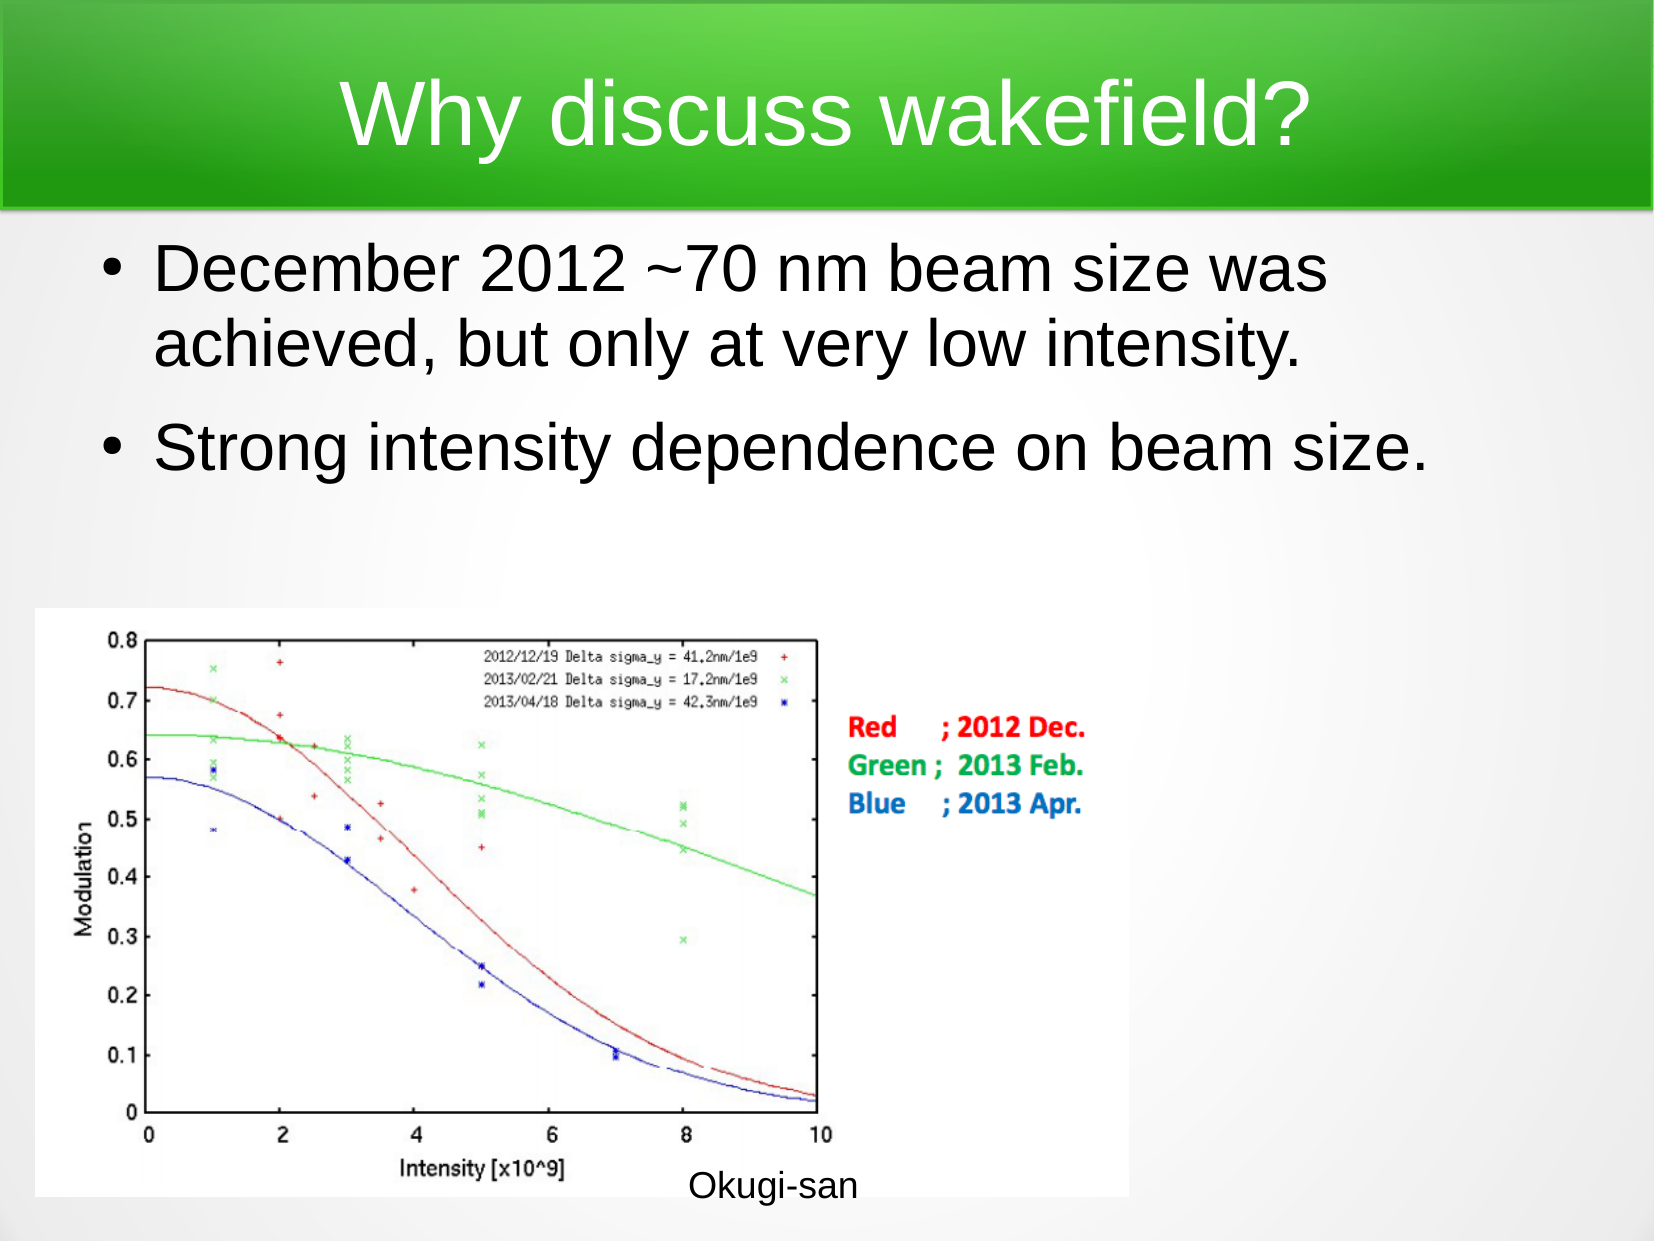

# Why discuss wakefield?
December 2012 ~70 nm beam size was achieved, but only at very low intensity.
Strong intensity dependence on beam size.
Okugi-san